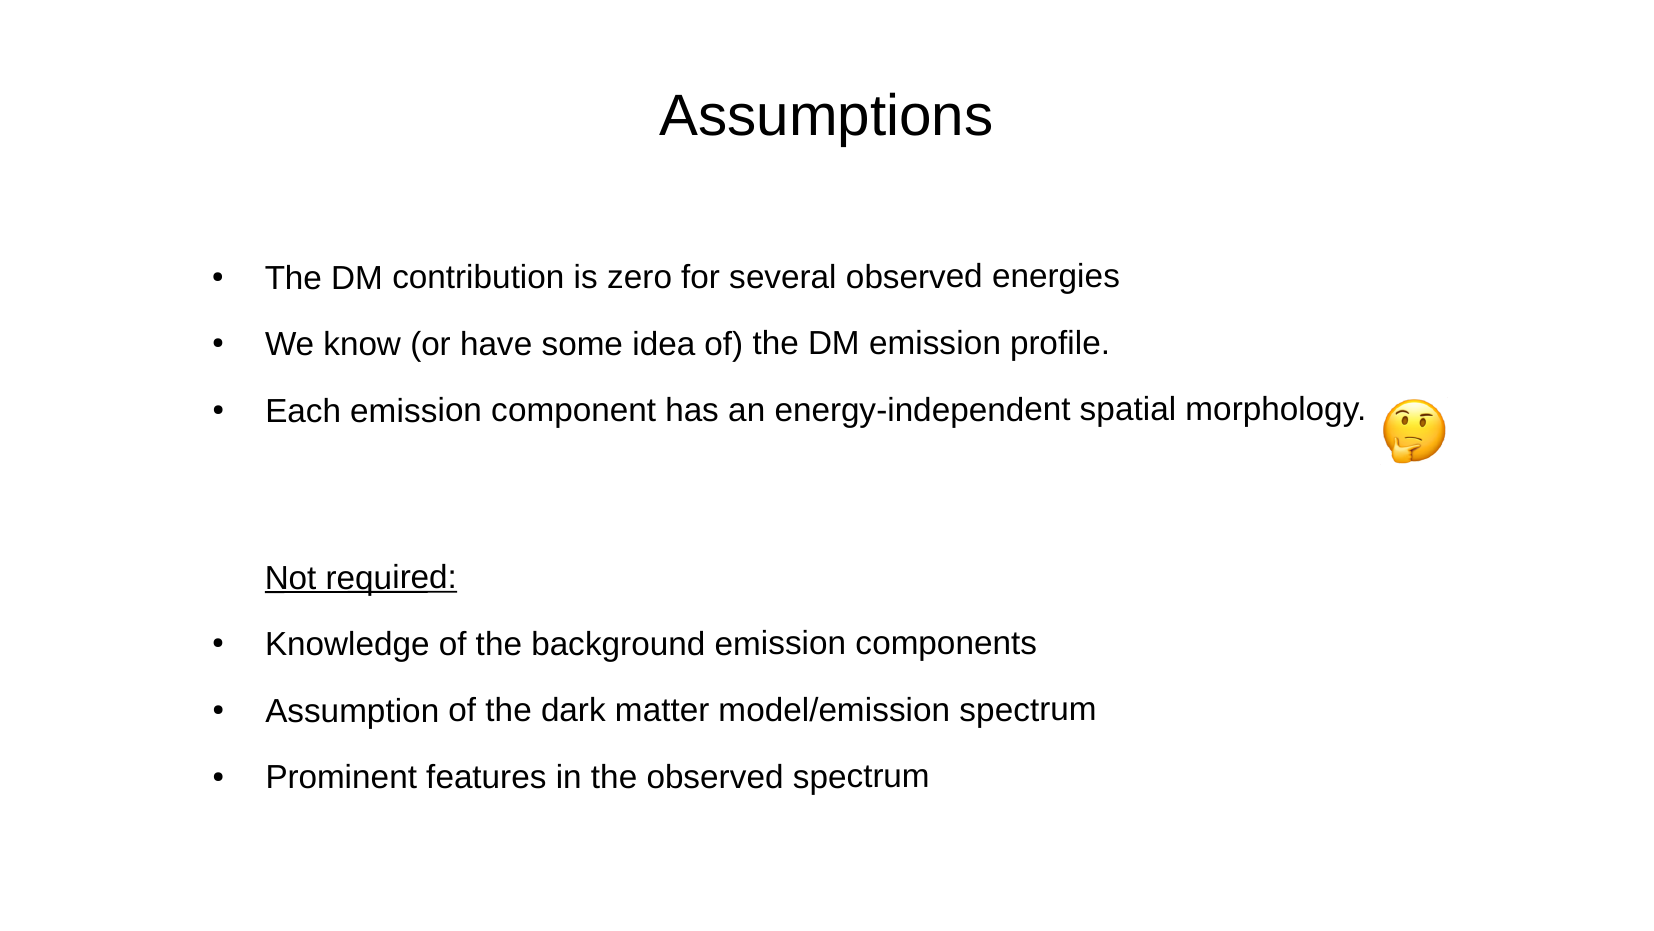

# Assumptions
The DM contribution is zero for several observed energies
We know (or have some idea of) the DM emission profile.
Each emission component has an energy-independent spatial morphology.
Not required:
Knowledge of the background emission components
Assumption of the dark matter model/emission spectrum
Prominent features in the observed spectrum